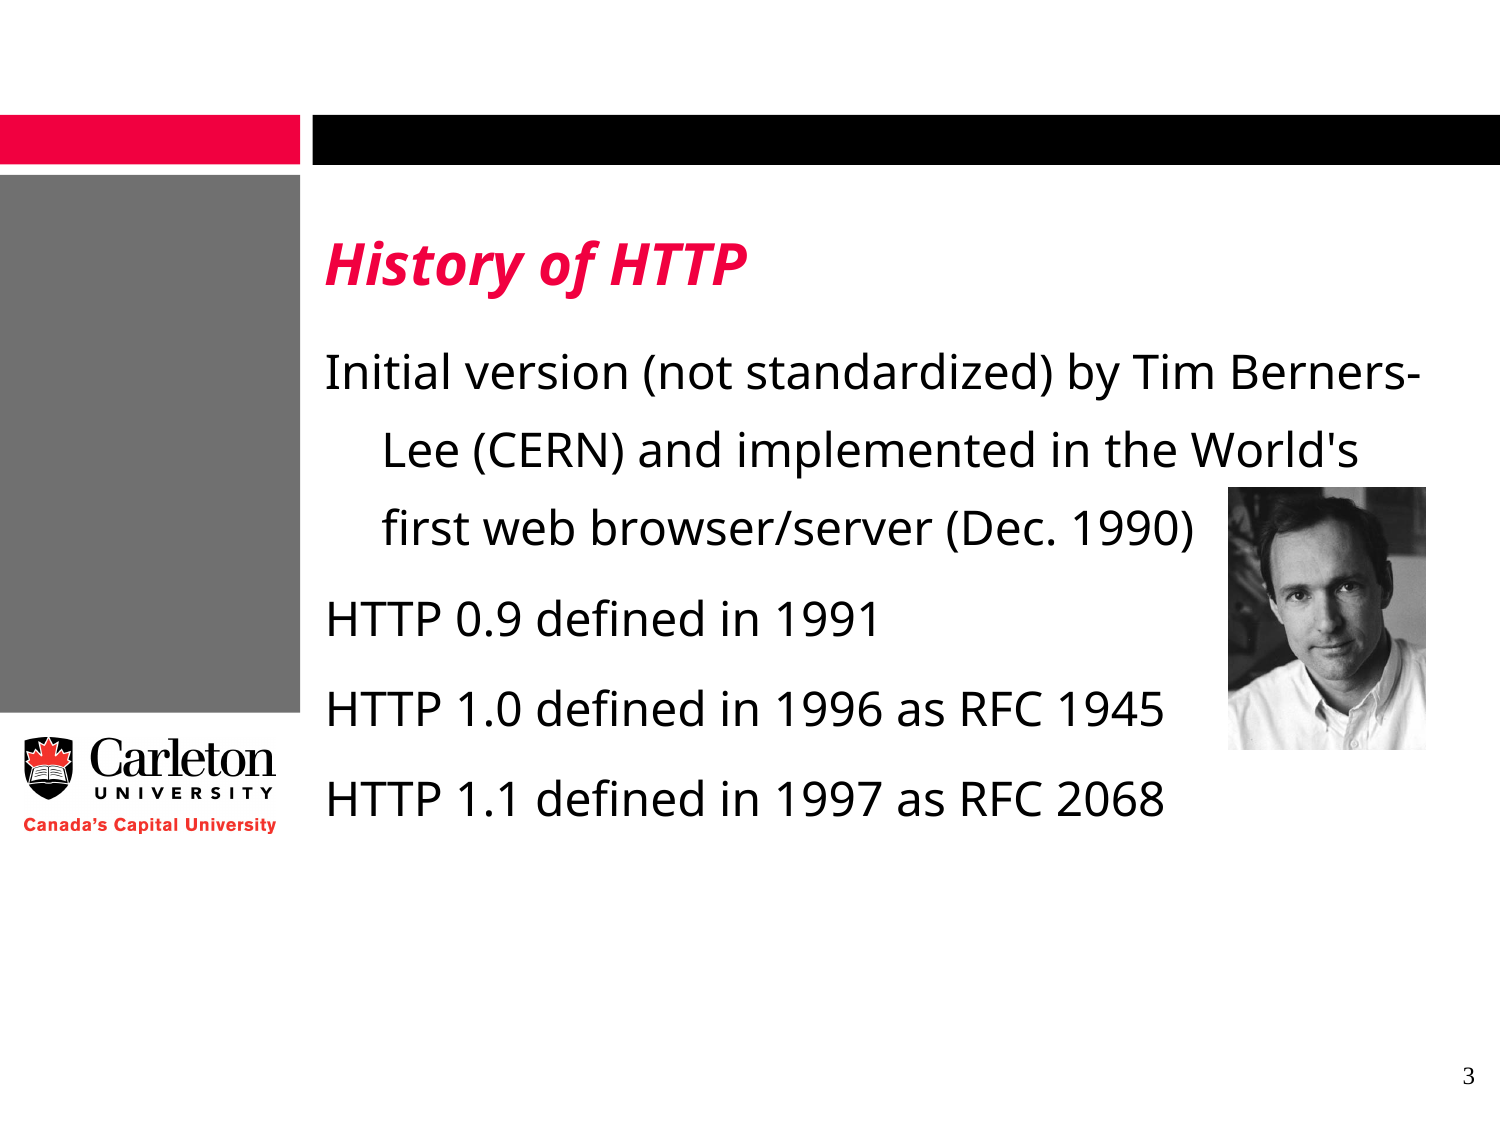

# History of HTTP
Initial version (not standardized) by Tim Berners-Lee (CERN) and implemented in the World's first web browser/server (Dec. 1990)
HTTP 0.9 defined in 1991
HTTP 1.0 defined in 1996 as RFC 1945
HTTP 1.1 defined in 1997 as RFC 2068
3